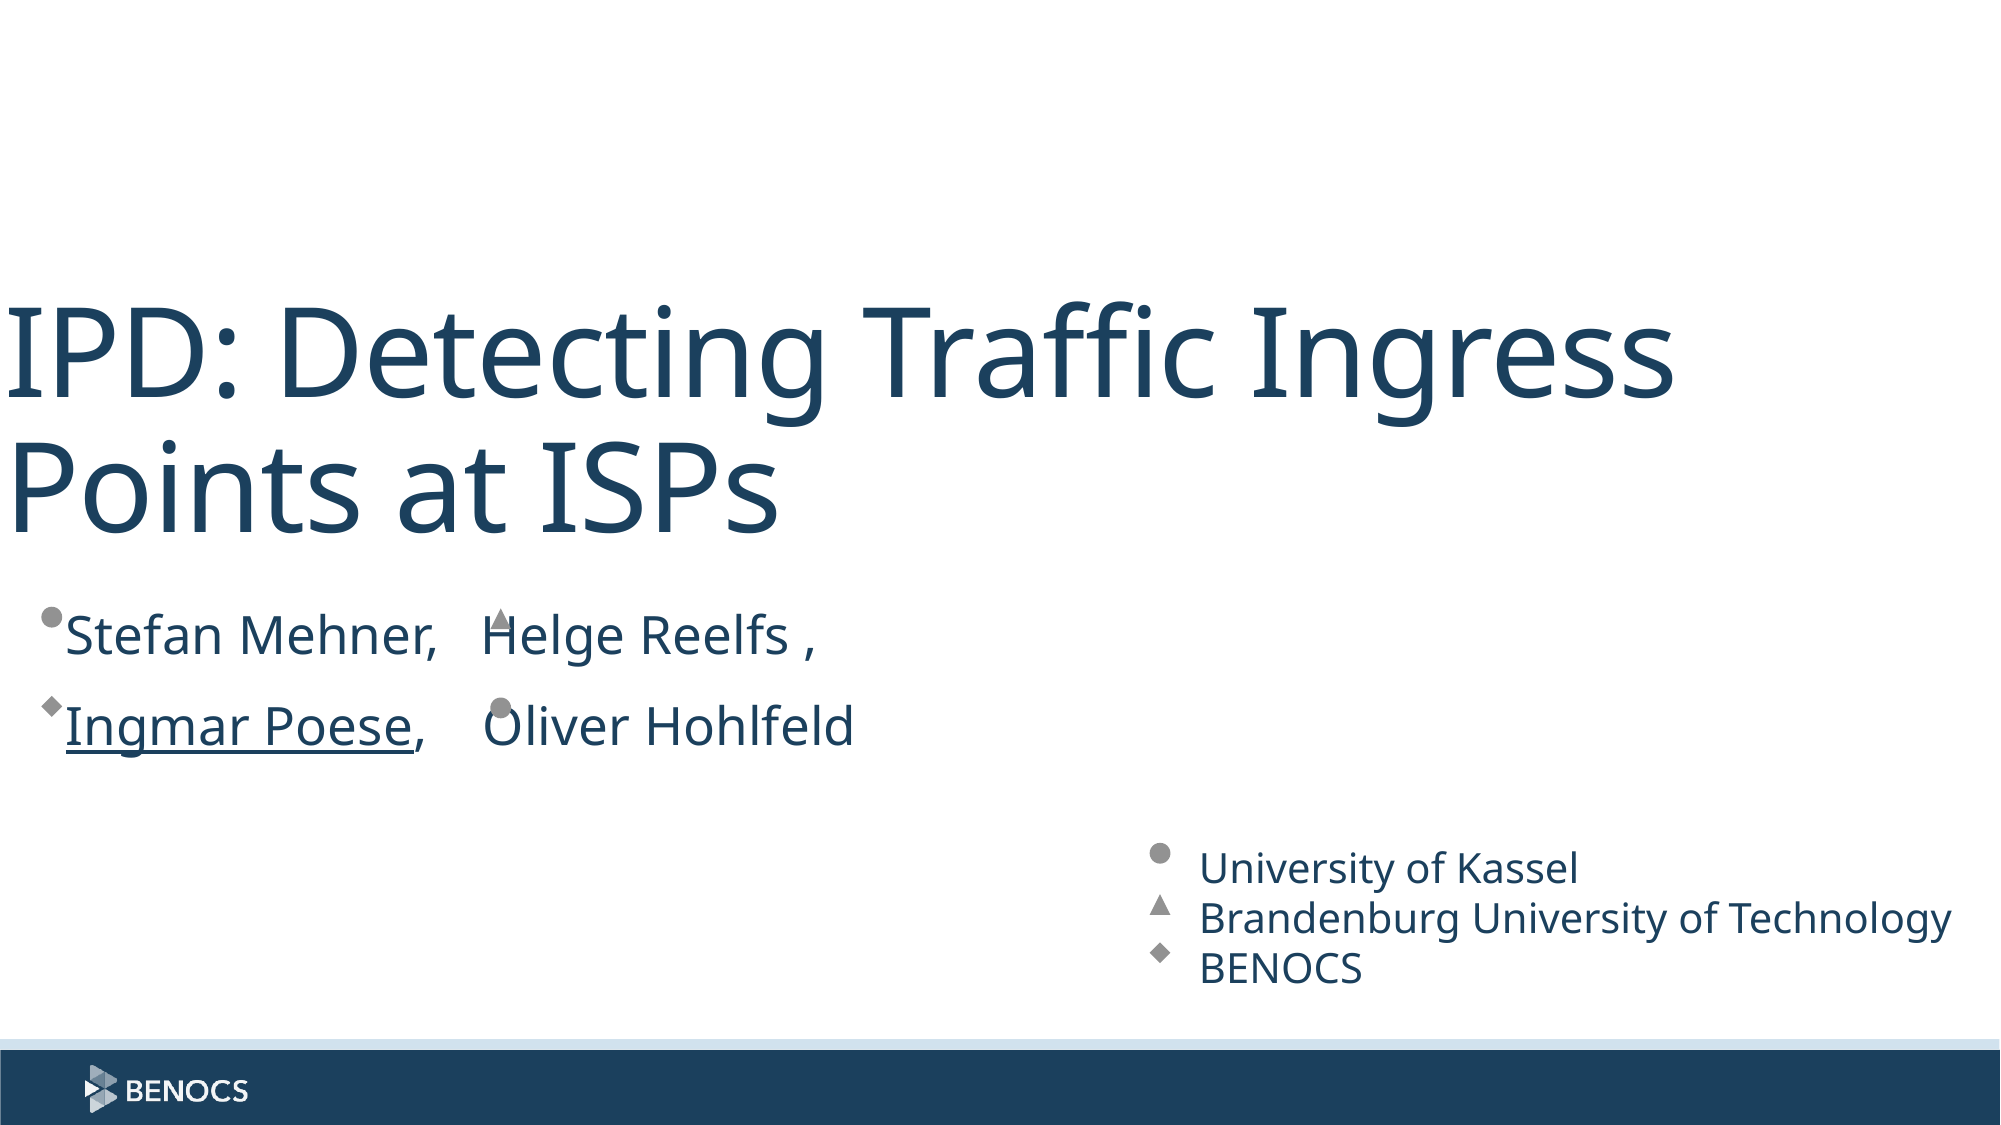

IPD: Detecting Traffic Ingress Points at ISPs
# Stefan Mehner, Helge Reelfs ,
Ingmar Poese, Oliver Hohlfeld
University of Kassel
Brandenburg University of Technology
BENOCS